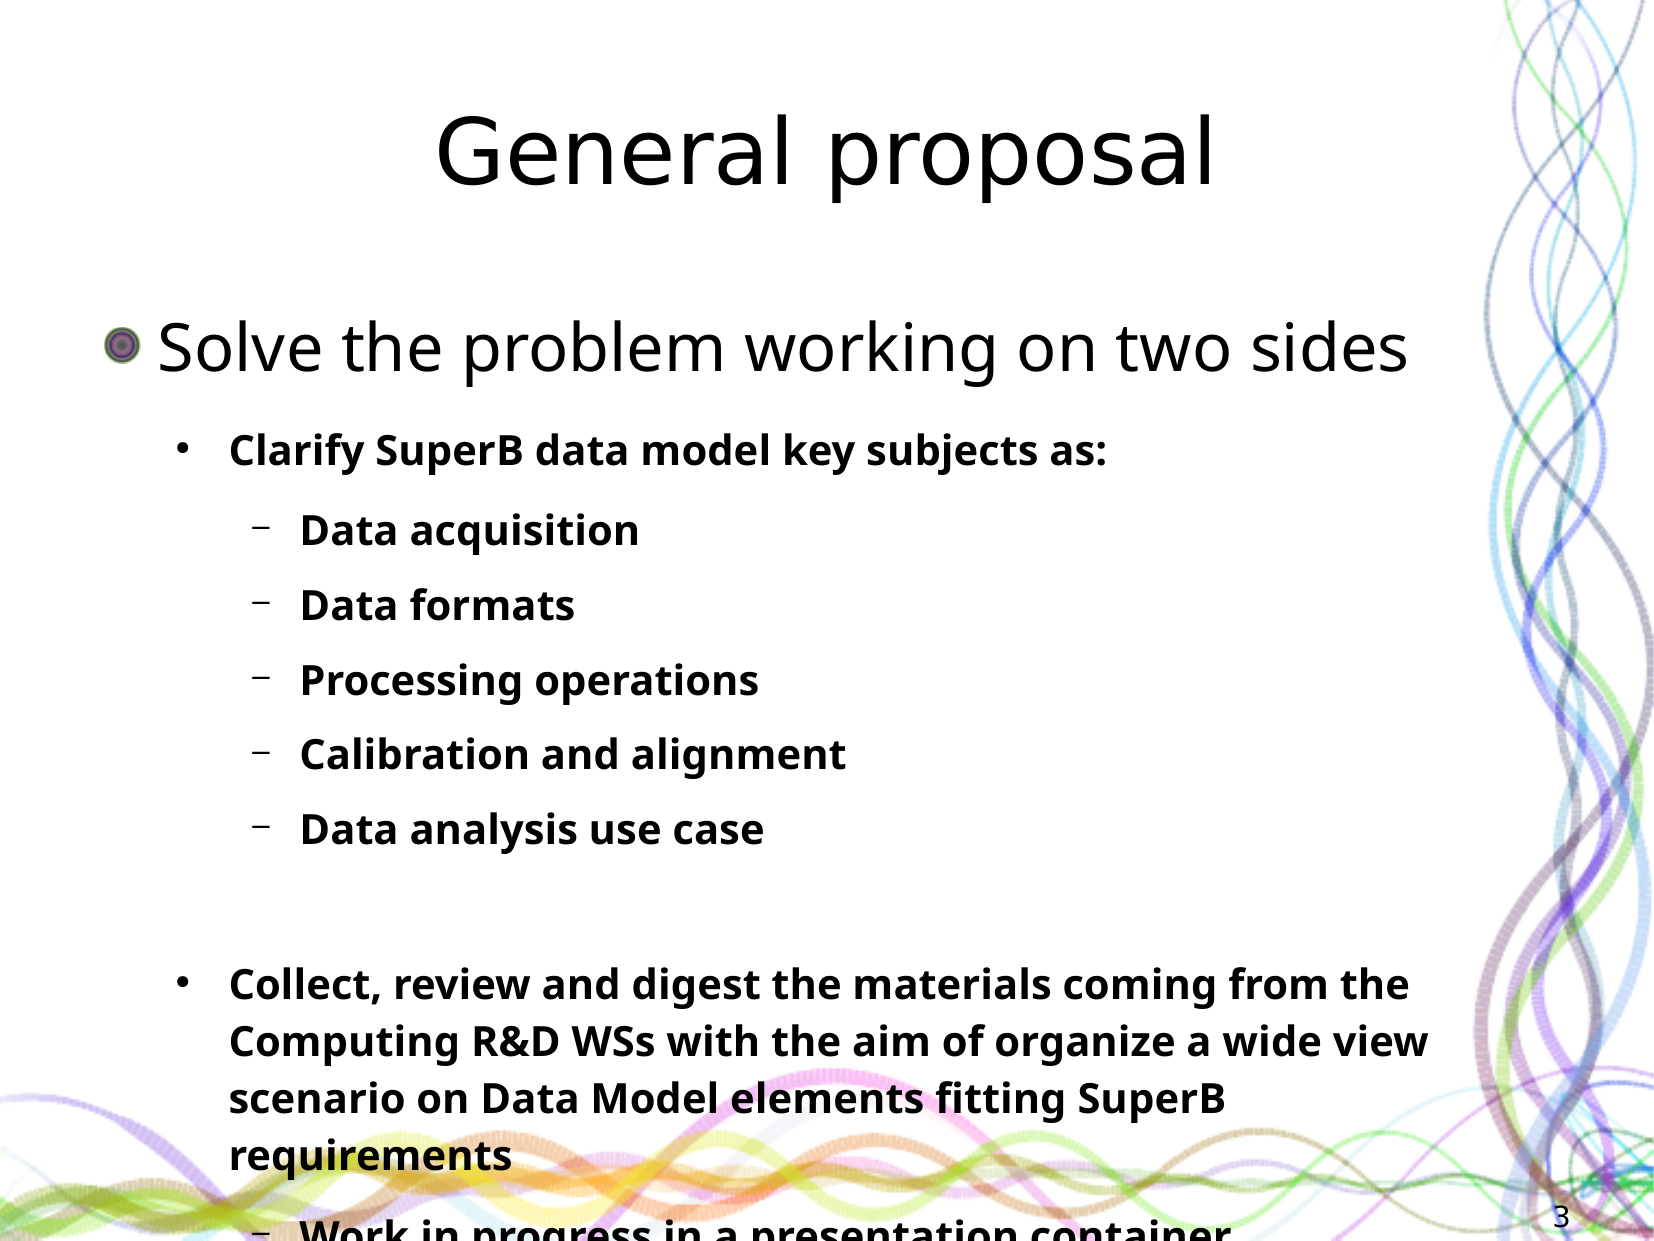

# General proposal
Solve the problem working on two sides
Clarify SuperB data model key subjects as:
Data acquisition
Data formats
Processing operations
Calibration and alignment
Data analysis use case
Collect, review and digest the materials coming from the Computing R&D WSs with the aim of organize a wide view scenario on Data Model elements fitting SuperB requirements
Work in progress in a presentation container
3